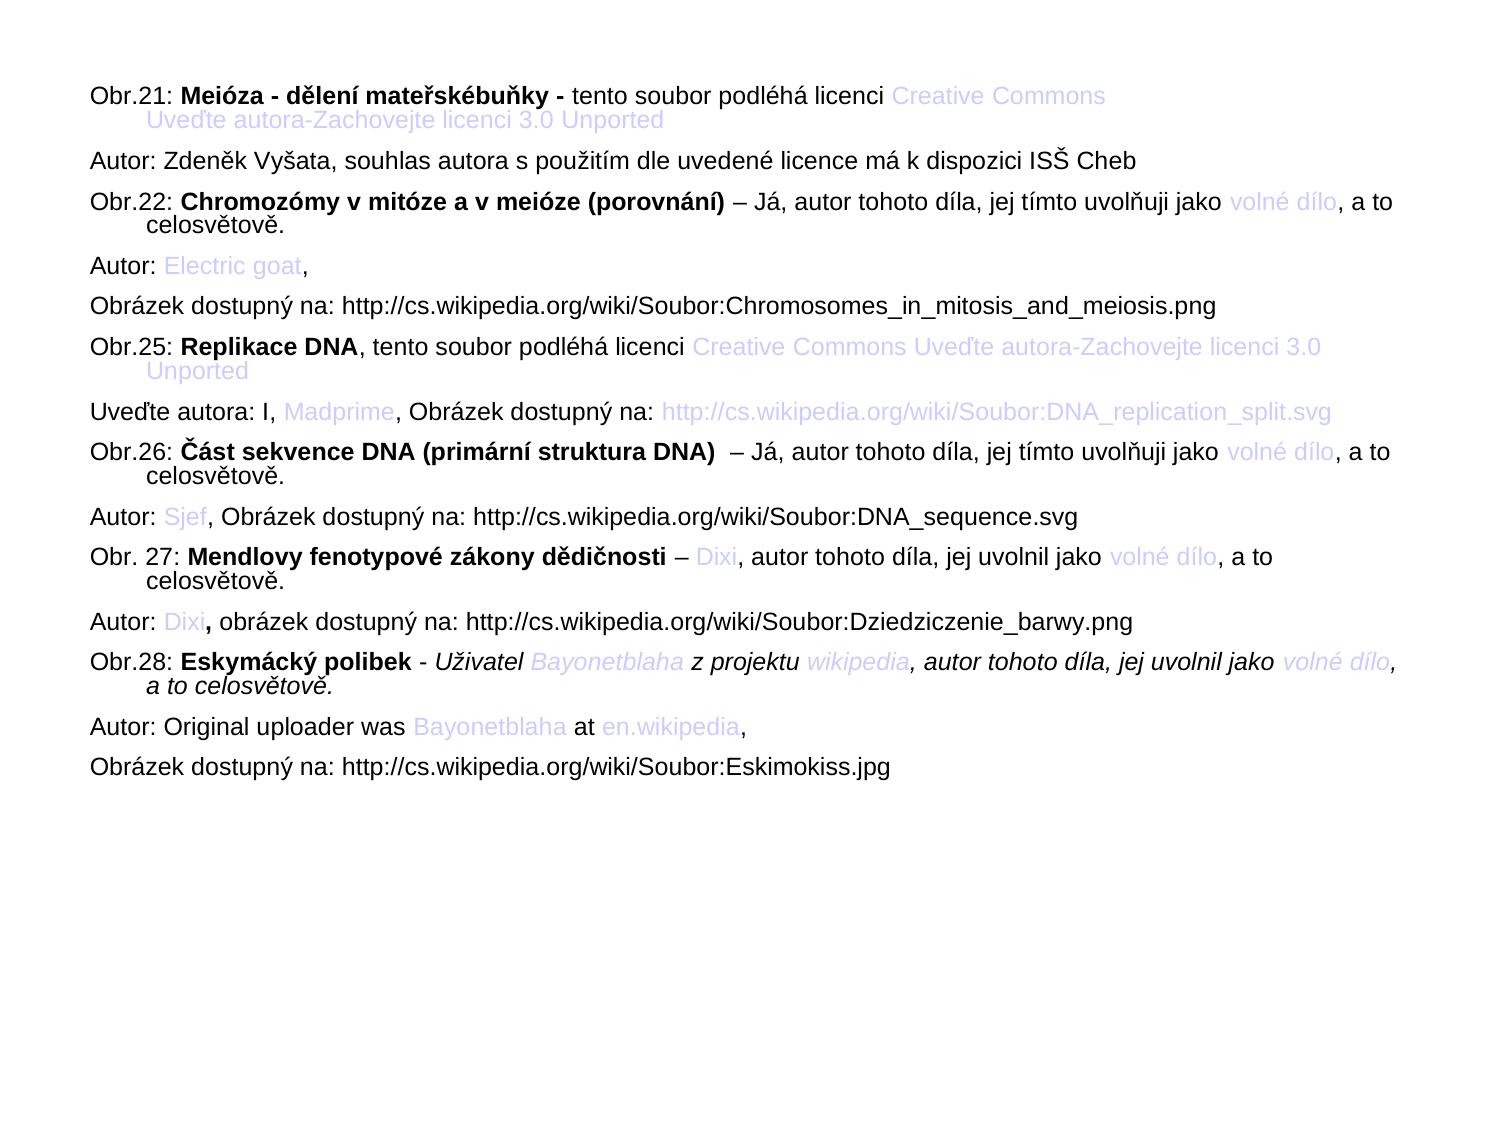

# Obr.21: Meióza - dělení mateřskébuňky - tento soubor podléhá licenci Creative Commons Uveďte autora-Zachovejte licenci 3.0 Unported
Autor: Zdeněk Vyšata, souhlas autora s použitím dle uvedené licence má k dispozici ISŠ Cheb
Obr.22: Chromozómy v mitóze a v meióze (porovnání) – Já, autor tohoto díla, jej tímto uvolňuji jako volné dílo, a to celosvětově.
Autor: Electric goat,
Obrázek dostupný na: http://cs.wikipedia.org/wiki/Soubor:Chromosomes_in_mitosis_and_meiosis.png
Obr.25: Replikace DNA, tento soubor podléhá licenci Creative Commons Uveďte autora-Zachovejte licenci 3.0 Unported
Uveďte autora: I, Madprime, Obrázek dostupný na: http://cs.wikipedia.org/wiki/Soubor:DNA_replication_split.svg
Obr.26: Část sekvence DNA (primární struktura DNA) – Já, autor tohoto díla, jej tímto uvolňuji jako volné dílo, a to celosvětově.
Autor: Sjef, Obrázek dostupný na: http://cs.wikipedia.org/wiki/Soubor:DNA_sequence.svg
Obr. 27: Mendlovy fenotypové zákony dědičnosti – Dixi, autor tohoto díla, jej uvolnil jako volné dílo, a to celosvětově.
Autor: Dixi, obrázek dostupný na: http://cs.wikipedia.org/wiki/Soubor:Dziedziczenie_barwy.png
Obr.28: Eskymácký polibek - Uživatel Bayonetblaha z projektu wikipedia, autor tohoto díla, jej uvolnil jako volné dílo, a to celosvětově.
Autor: Original uploader was Bayonetblaha at en.wikipedia,
Obrázek dostupný na: http://cs.wikipedia.org/wiki/Soubor:Eskimokiss.jpg